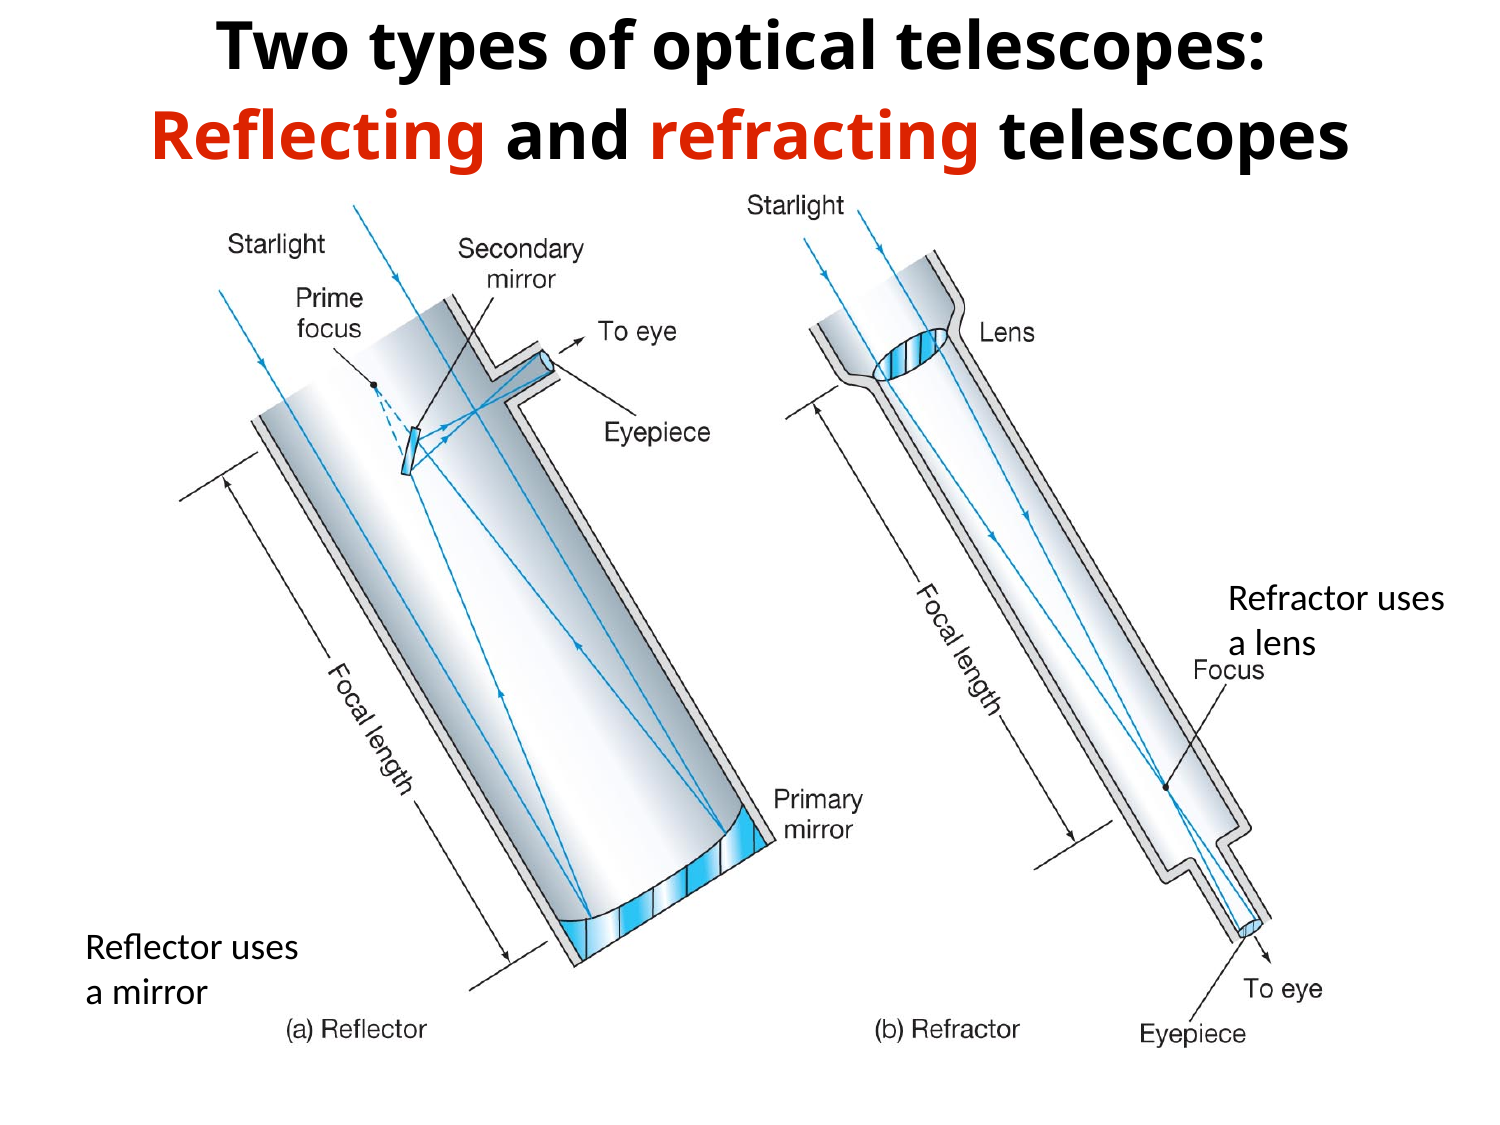

# Two types of optical telescopes: Reflecting and refracting telescopes
Refractor uses a lens
Reflector uses a mirror